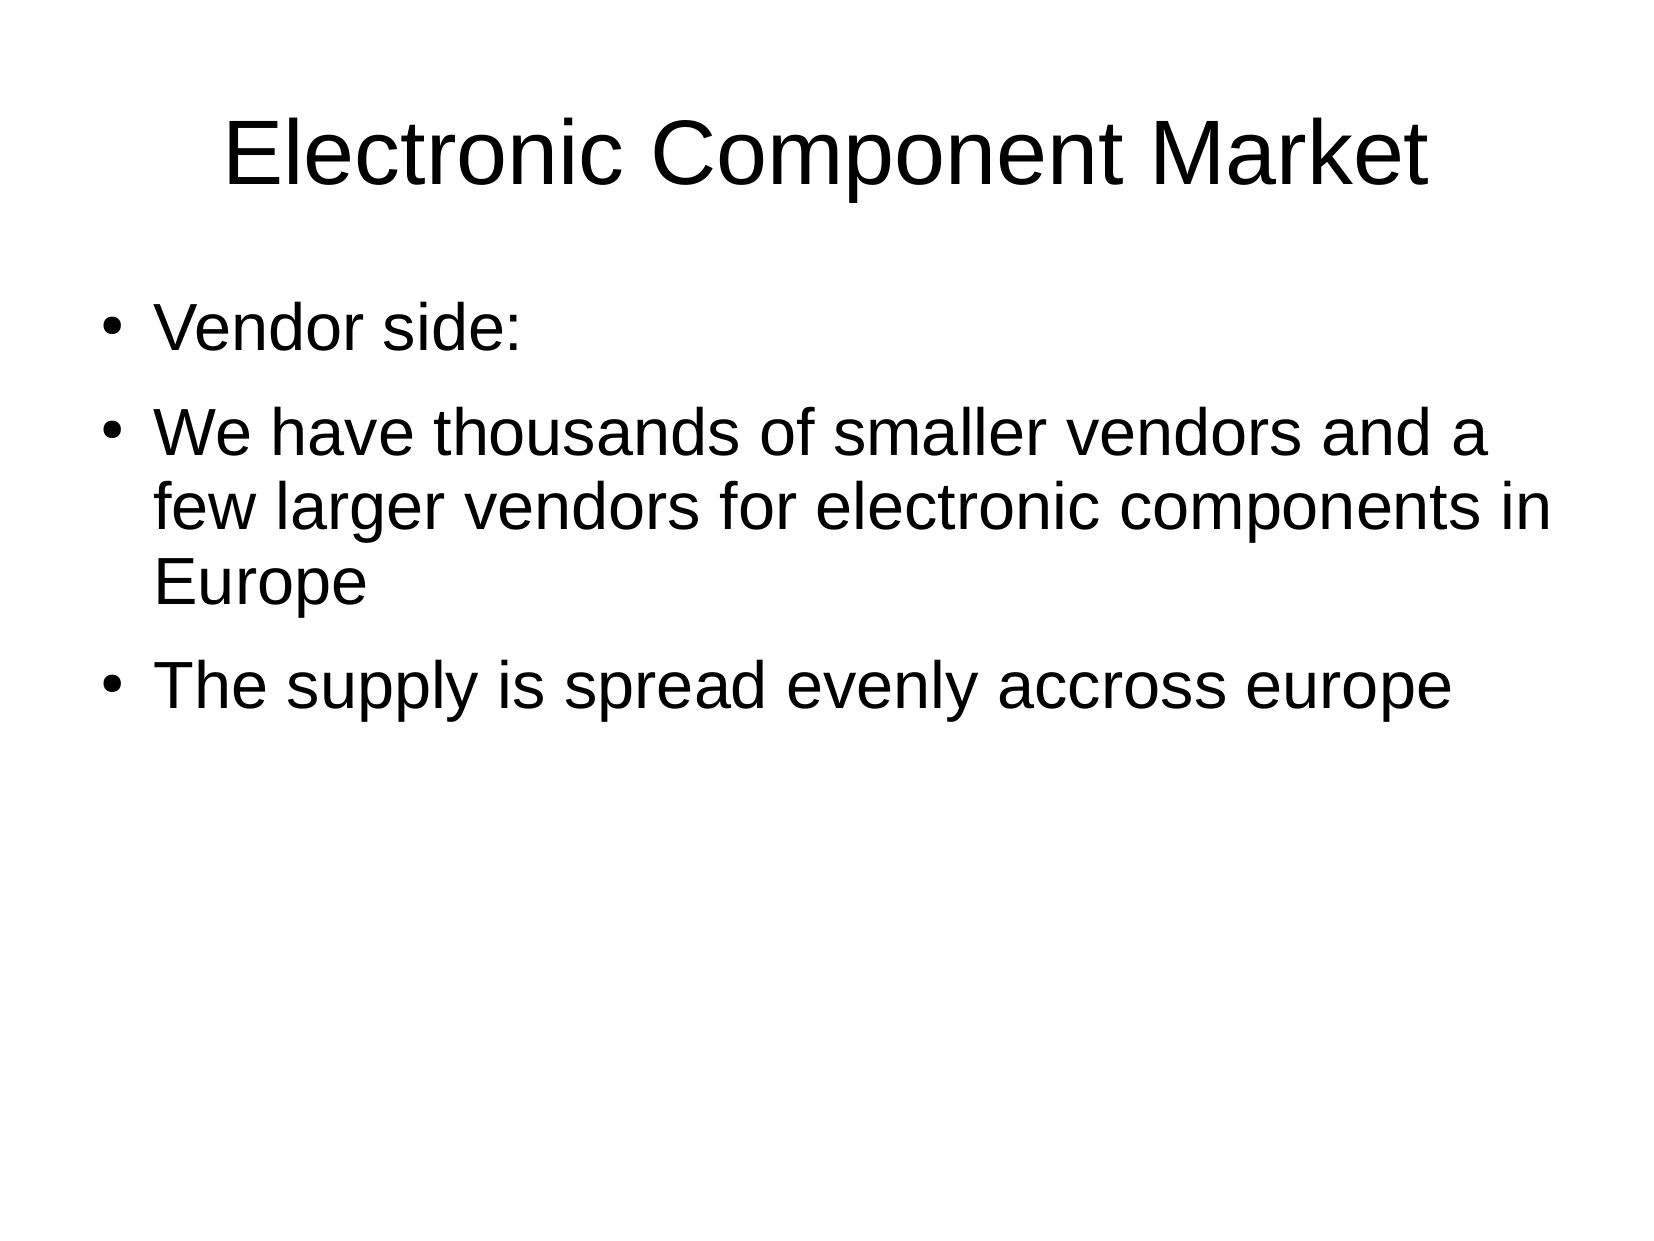

# Electronic Component Market
Vendor side:
We have thousands of smaller vendors and a few larger vendors for electronic components in Europe
The supply is spread evenly accross europe